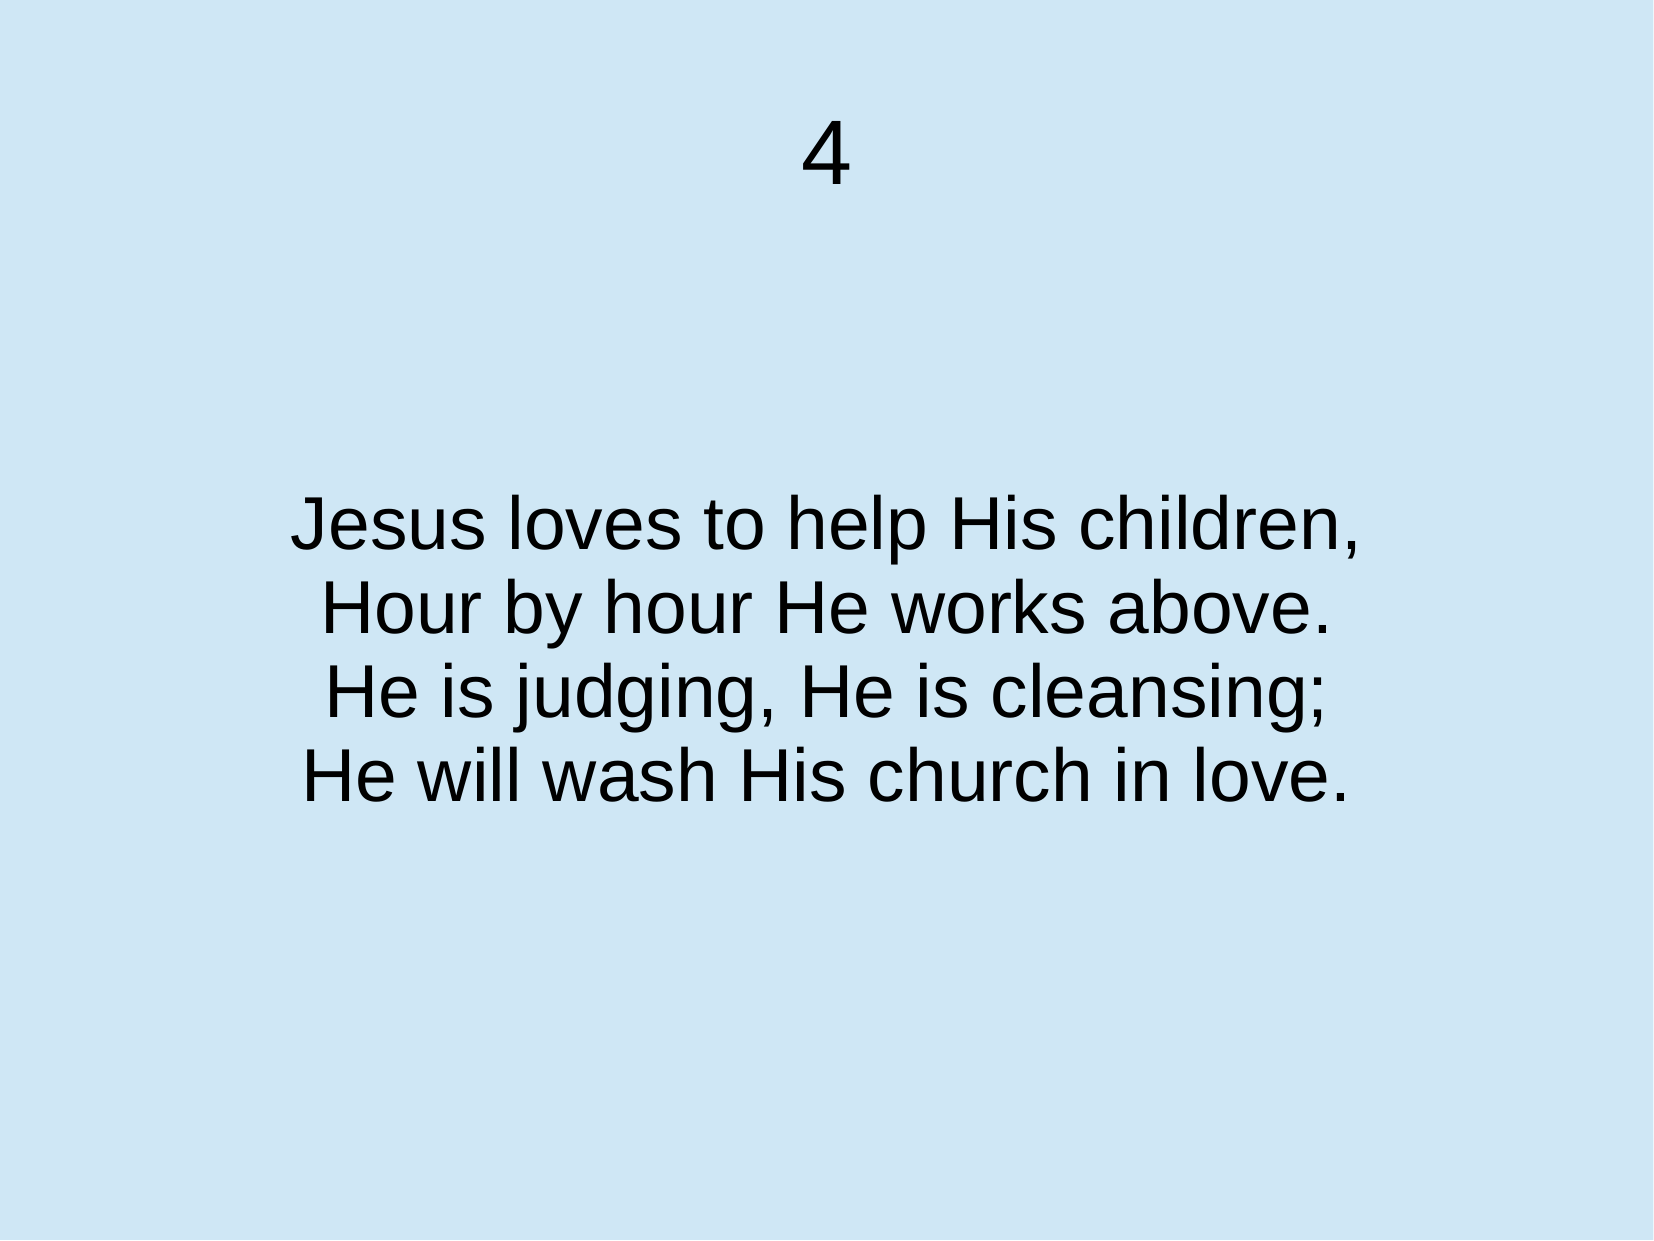

# 4
Jesus loves to help His children,
Hour by hour He works above.
He is judging, He is cleansing;
He will wash His church in love.